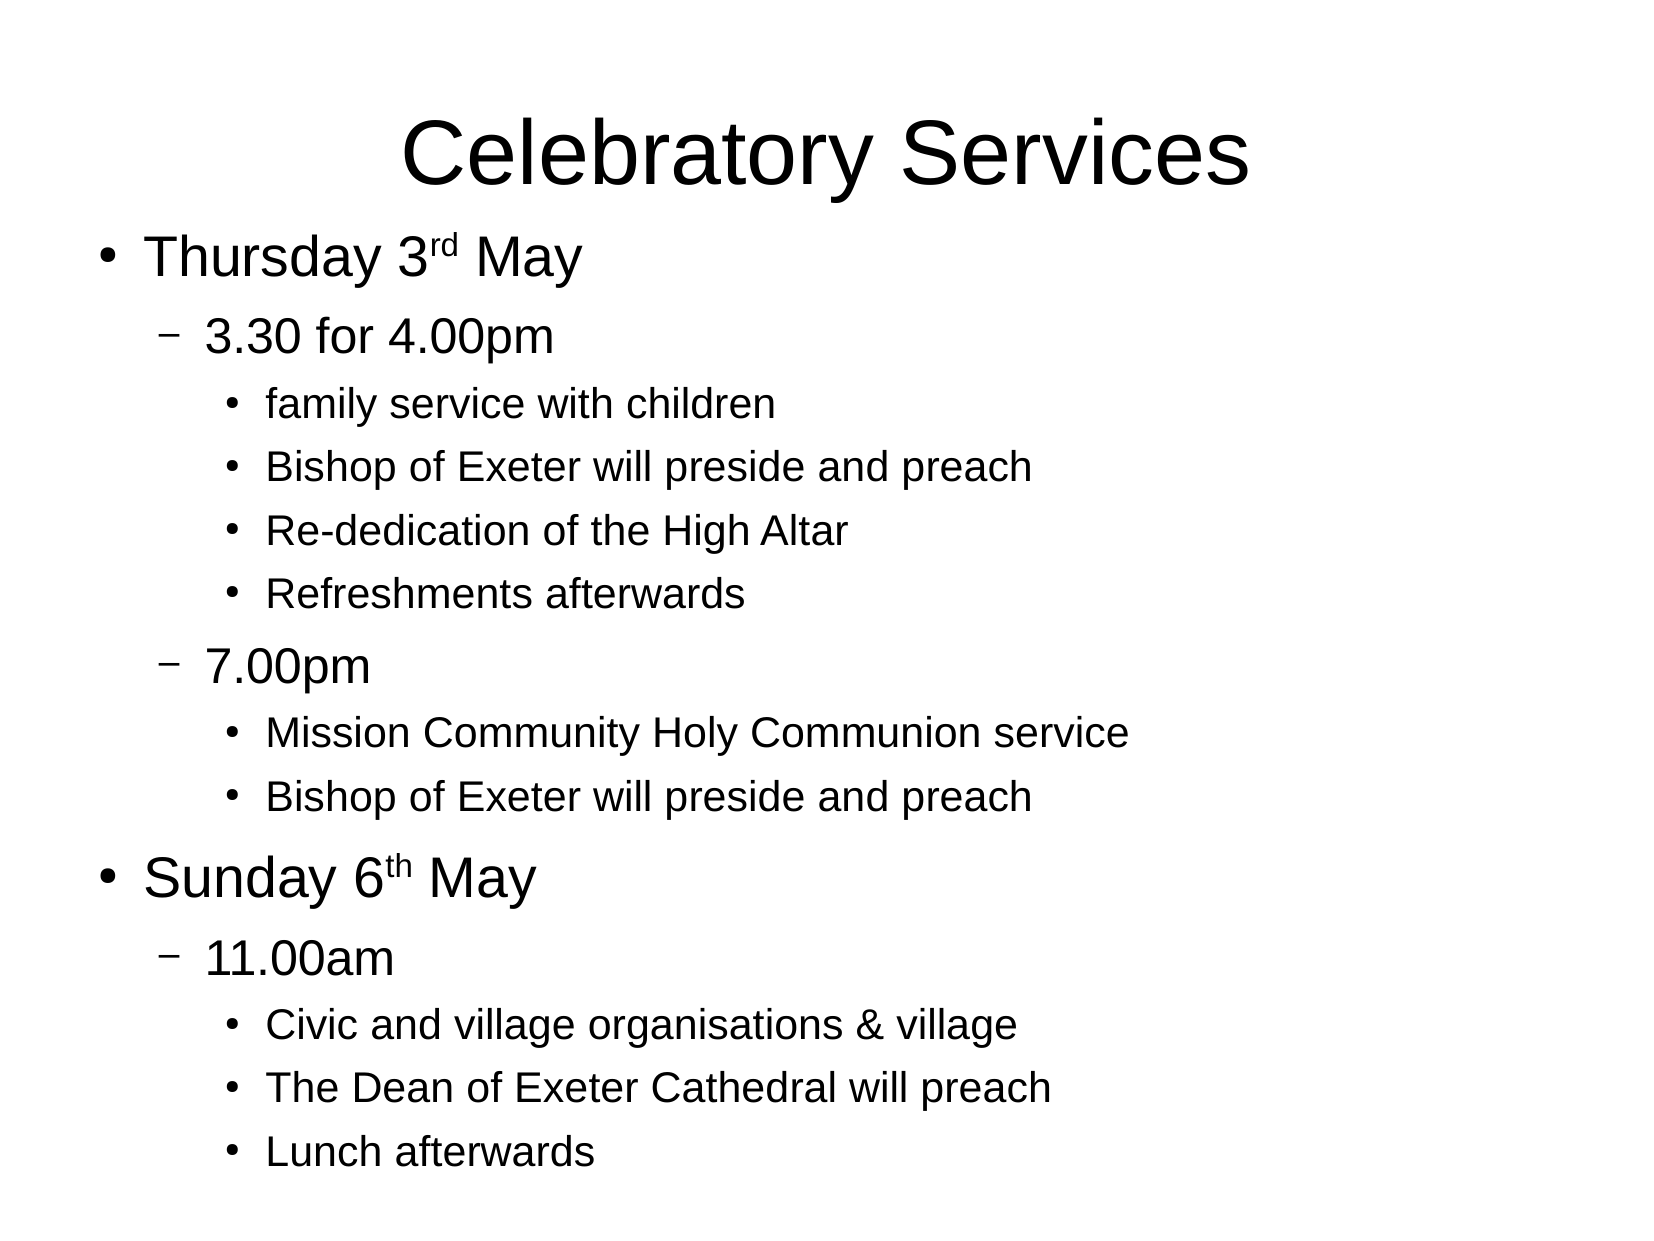

# Celebratory Services
Thursday 3rd May
3.30 for 4.00pm
family service with children
Bishop of Exeter will preside and preach
Re-dedication of the High Altar
Refreshments afterwards
7.00pm
Mission Community Holy Communion service
Bishop of Exeter will preside and preach
Sunday 6th May
11.00am
Civic and village organisations & village
The Dean of Exeter Cathedral will preach
Lunch afterwards